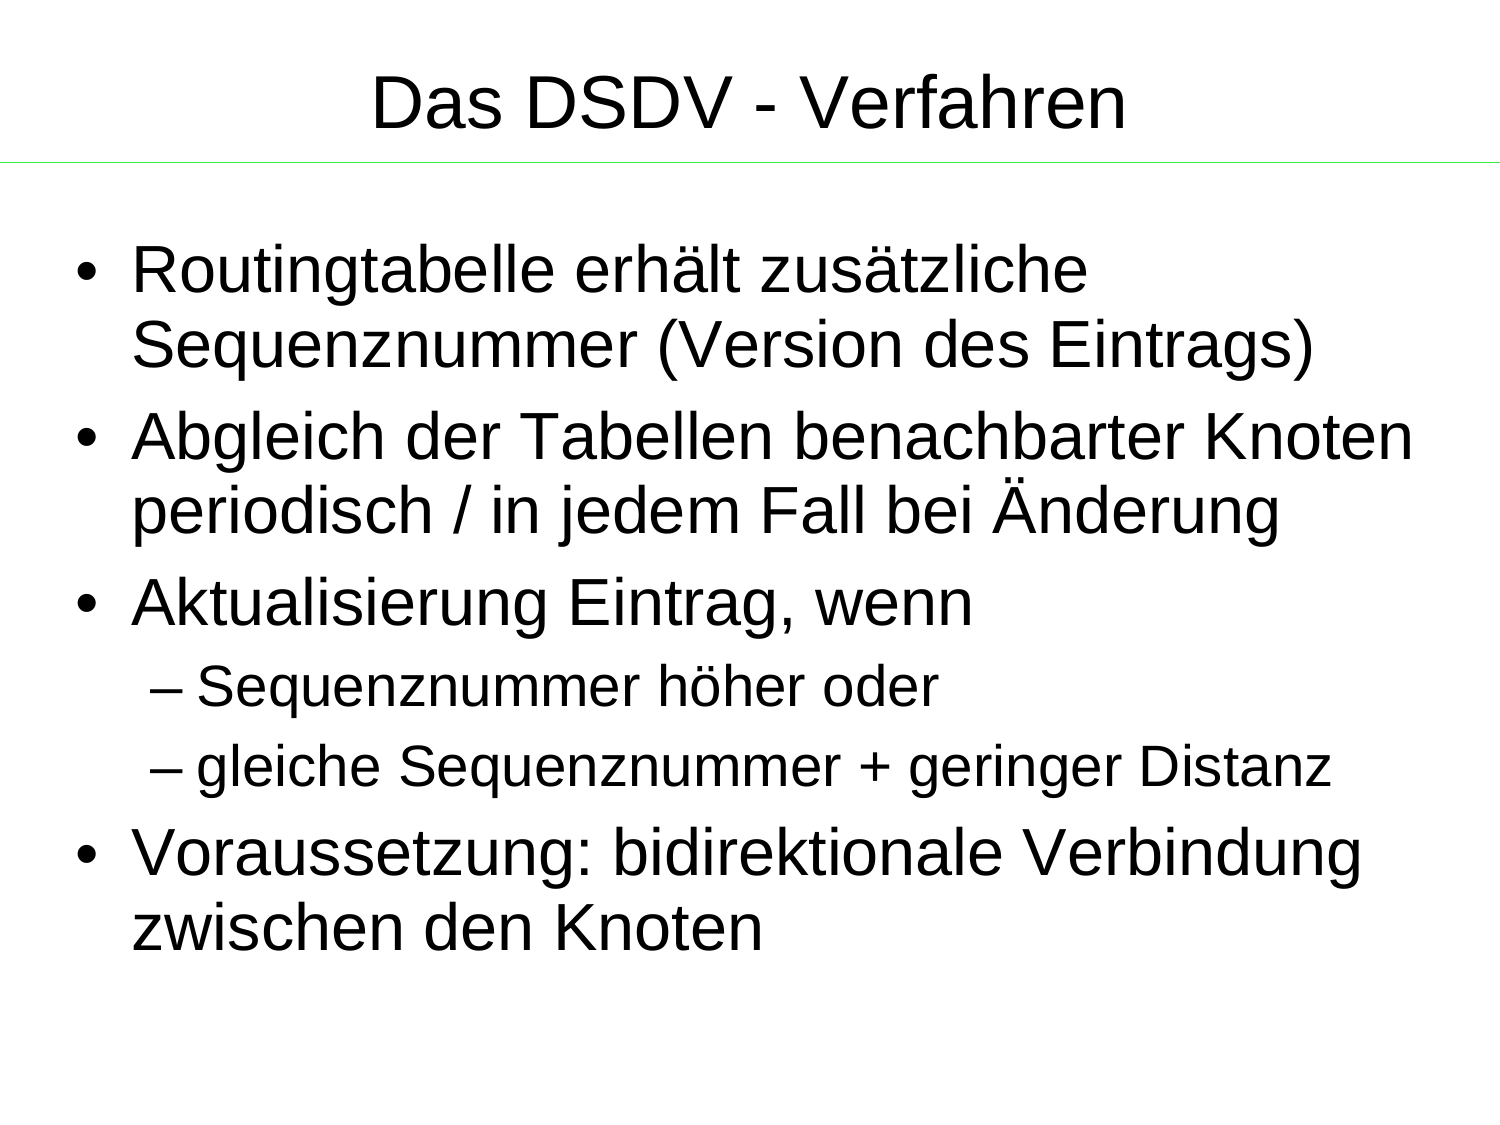

# Das DSDV - Verfahren
Routingtabelle erhält zusätzliche Sequenznummer (Version des Eintrags)
Abgleich der Tabellen benachbarter Knoten periodisch / in jedem Fall bei Änderung
Aktualisierung Eintrag, wenn
Sequenznummer höher oder
gleiche Sequenznummer + geringer Distanz
Voraussetzung: bidirektionale Verbindung zwischen den Knoten